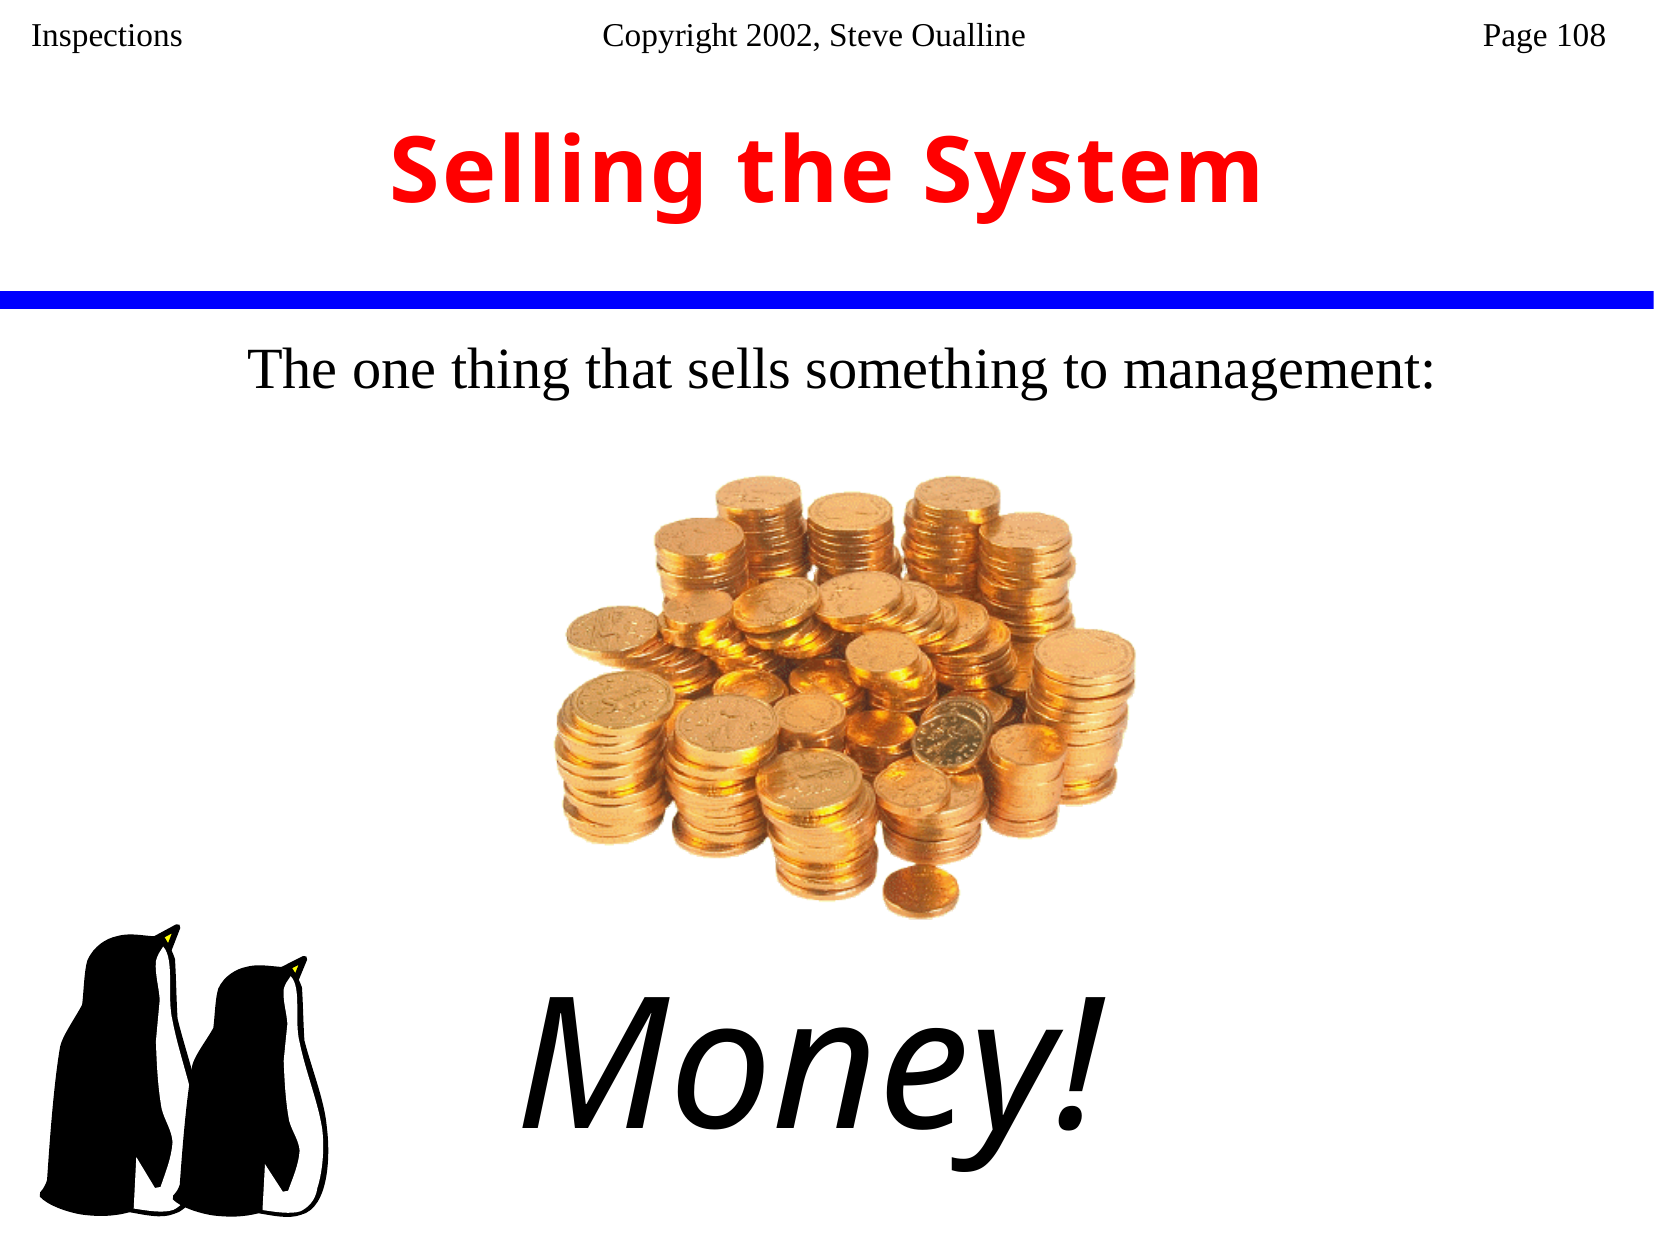

# Selling the System
The one thing that sells something to management:
Money!